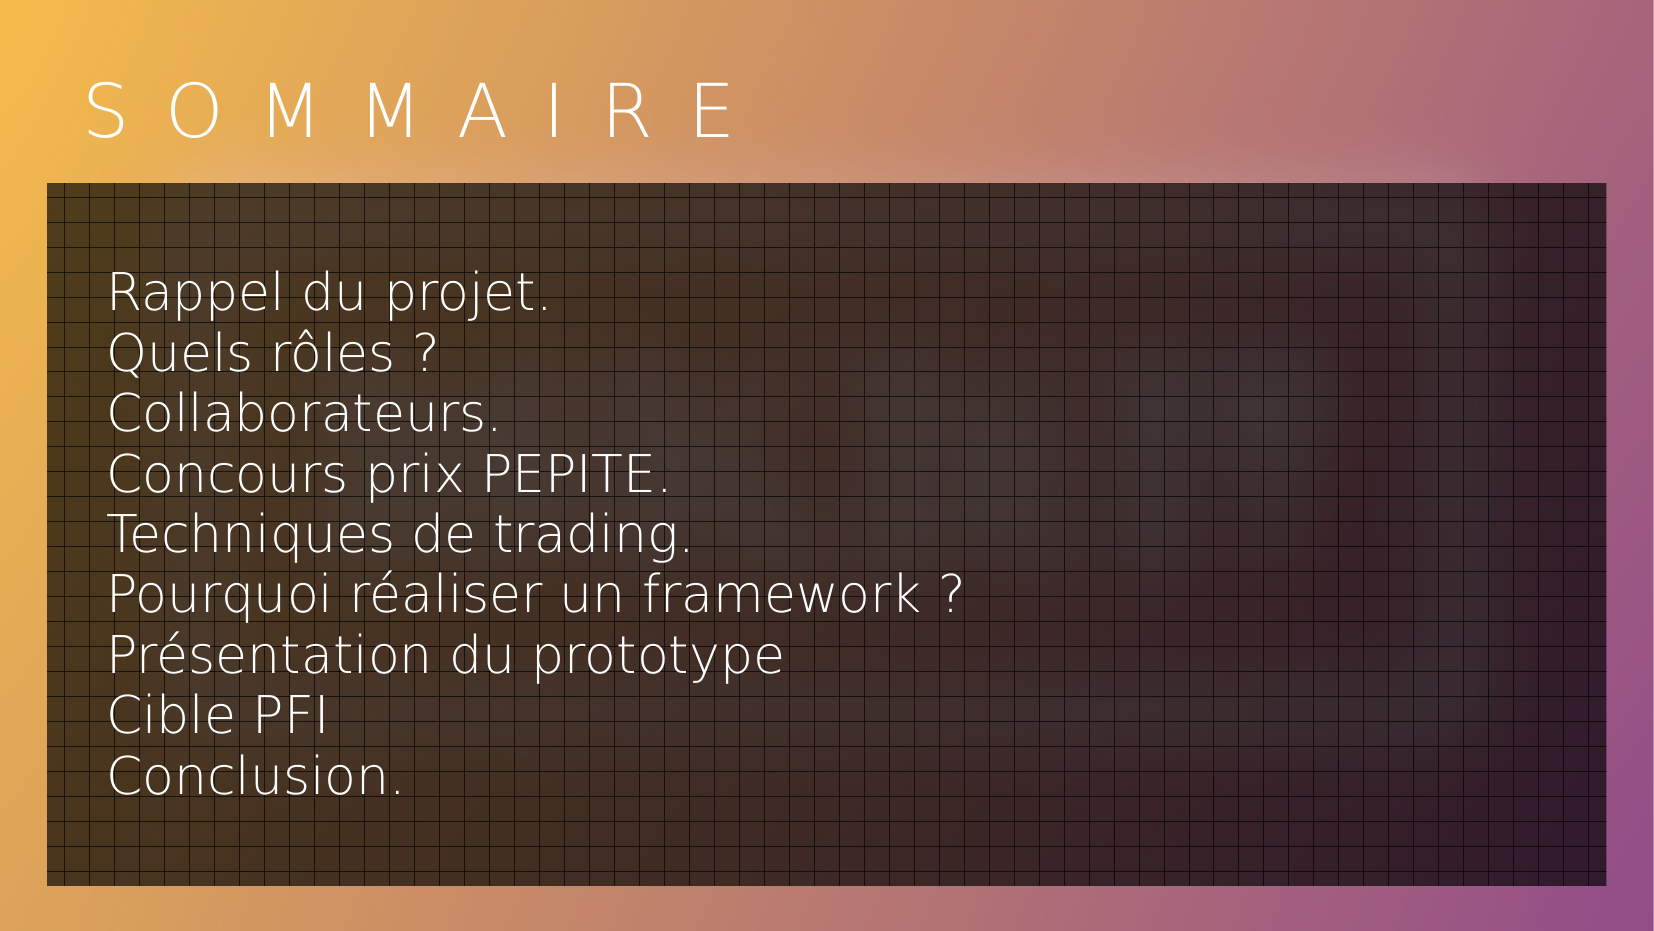

# SOMMAIRE
Rappel du projet.
Quels rôles ?
Collaborateurs.
Concours prix PEPITE.
Techniques de trading.
Pourquoi réaliser un framework ?
Présentation du prototype
Cible PFI
Conclusion.